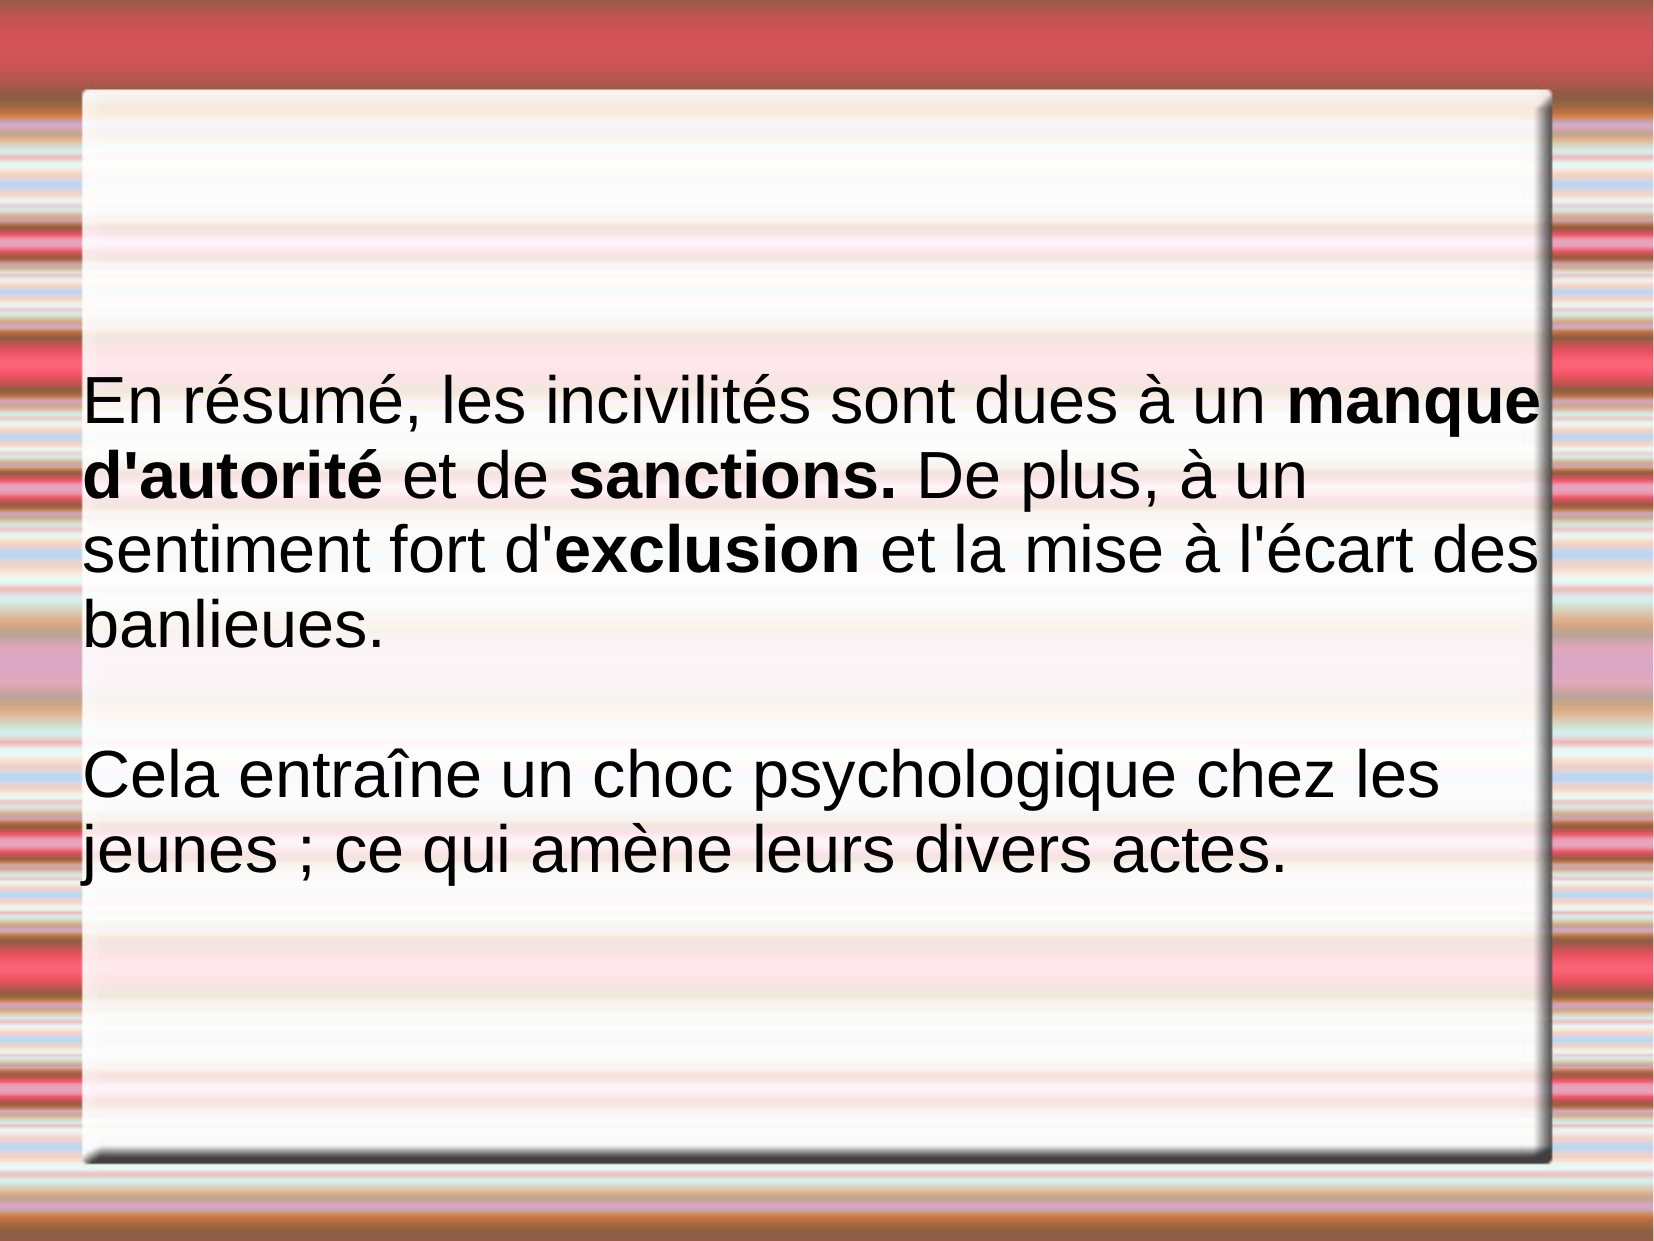

# En résumé, les incivilités sont dues à un manque d'autorité et de sanctions. De plus, à un sentiment fort d'exclusion et la mise à l'écart des banlieues.
Cela entraîne un choc psychologique chez les jeunes ; ce qui amène leurs divers actes.